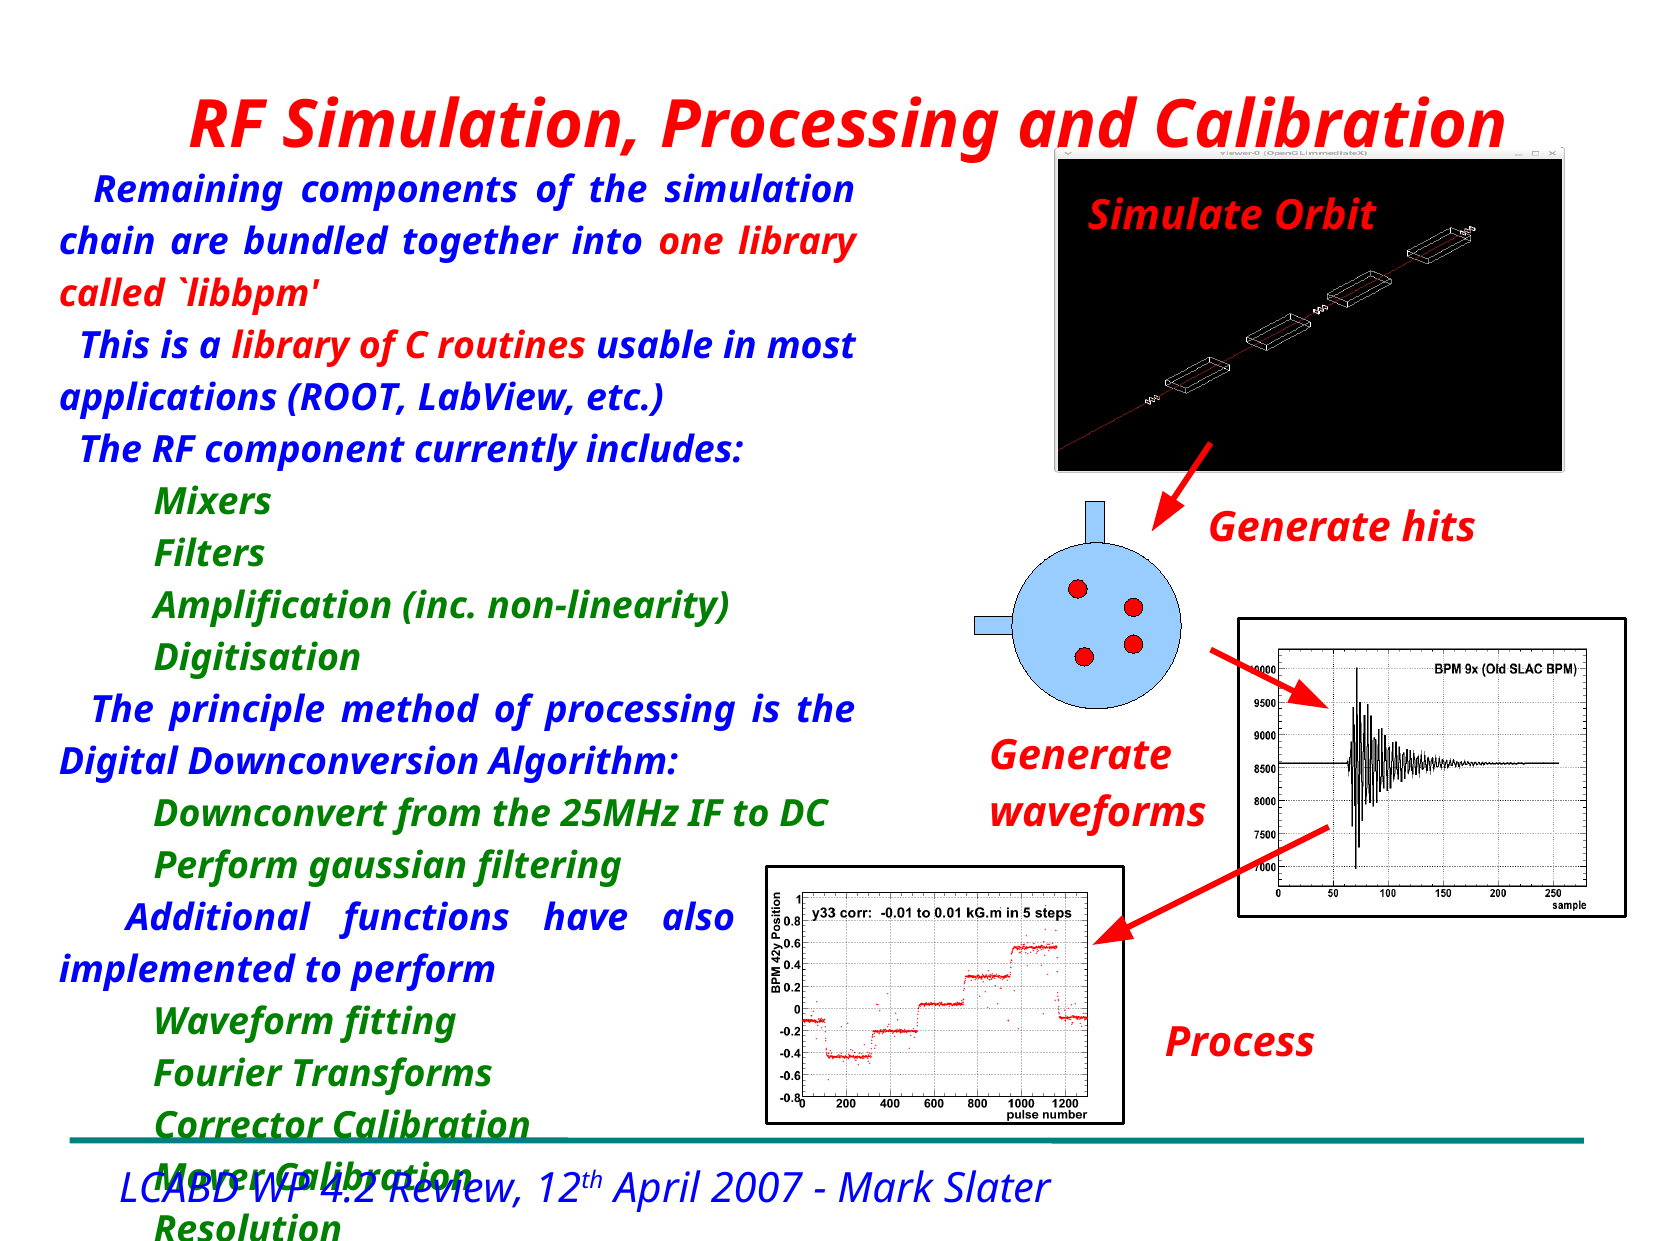

RF Simulation, Processing and Calibration
 Remaining components of the simulation chain are bundled together into one library called `libbpm'
 This is a library of C routines usable in most applications (ROOT, LabView, etc.)
 The RF component currently includes:
 Mixers
 Filters
 Amplification (inc. non-linearity)
 Digitisation
 The principle method of processing is the Digital Downconversion Algorithm:
 Downconvert from the 25MHz IF to DC
 Perform gaussian filtering
 Additional functions have also been implemented to perform
 Waveform fitting
 Fourier Transforms
 Corrector Calibration
 Mover Calibration
 Resolution
Simulate Orbit
Generate hits
Generate
waveforms
Process
LCABD WP 4.2 Review, 12th April 2007 - Mark Slater